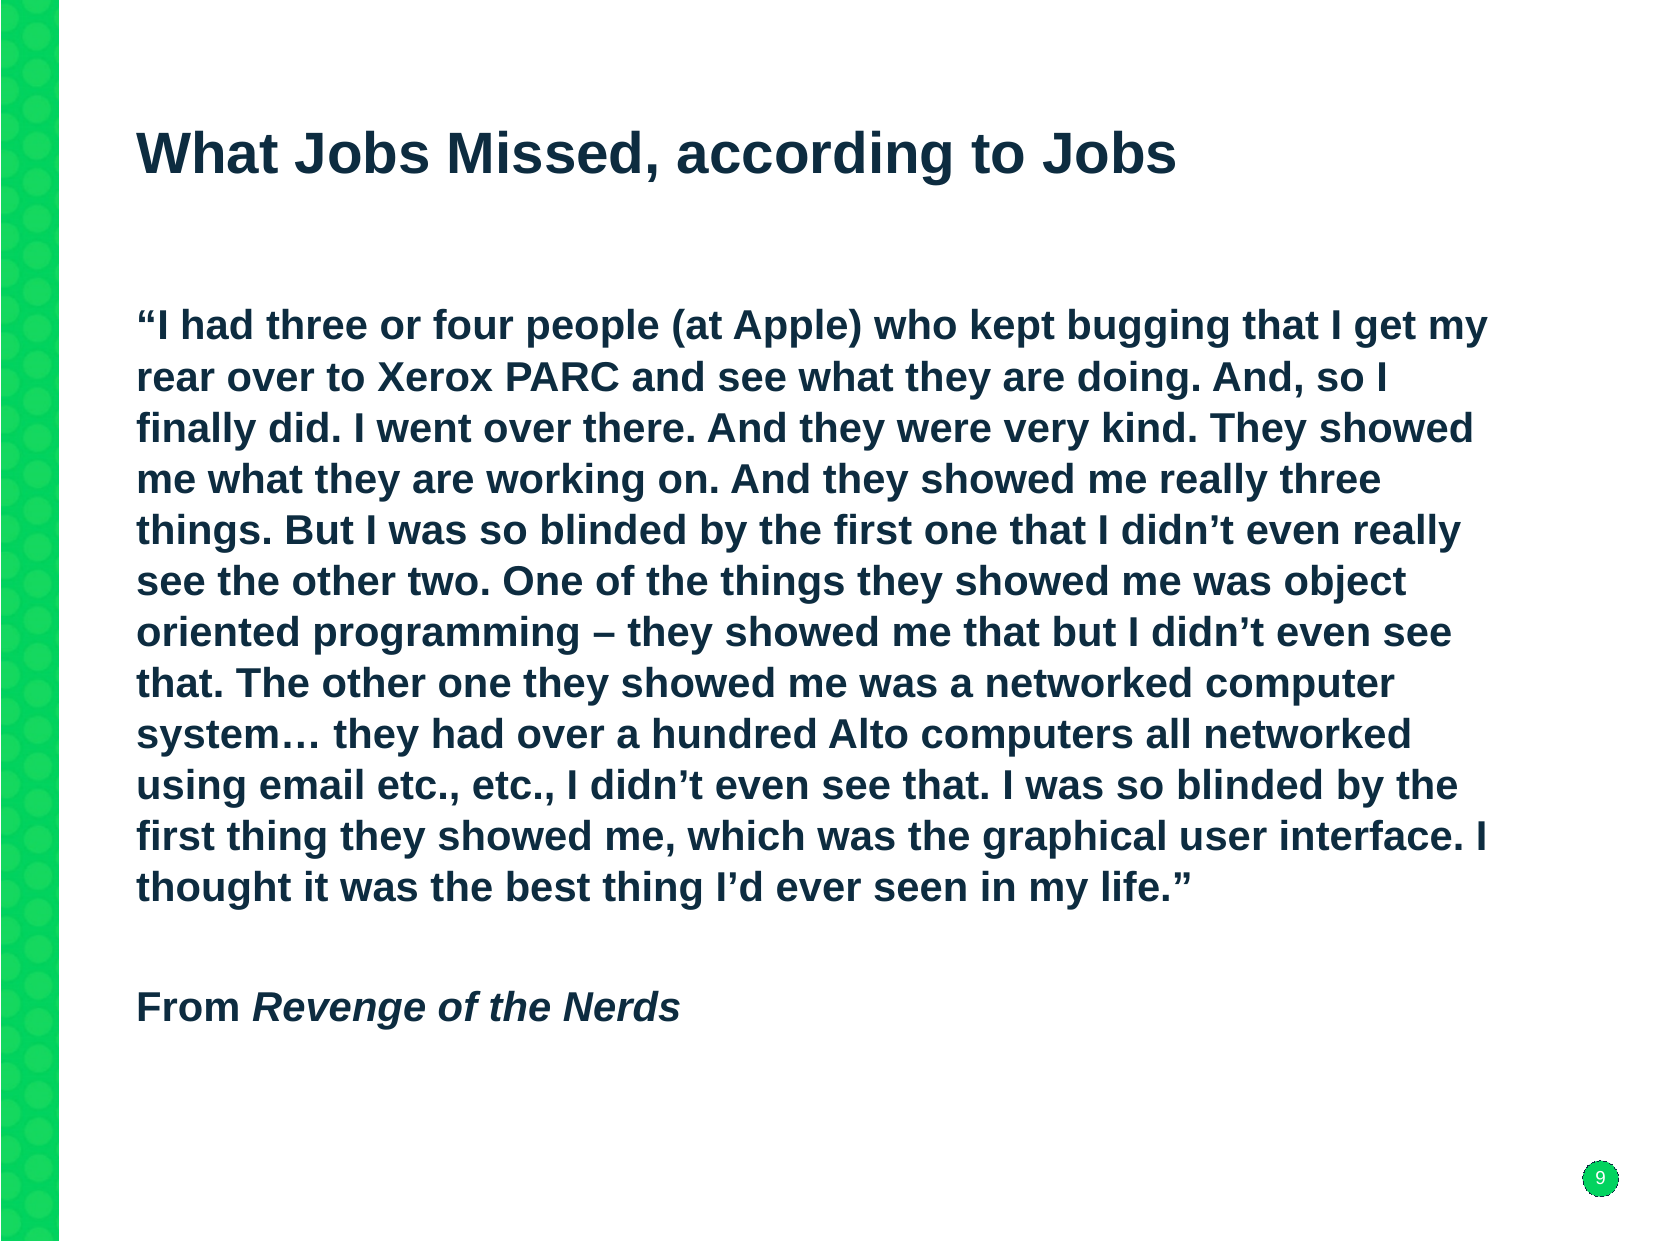

# What Jobs Missed, according to Jobs
“I had three or four people (at Apple) who kept bugging that I get my rear over to Xerox PARC and see what they are doing. And, so I finally did. I went over there. And they were very kind. They showed me what they are working on. And they showed me really three things. But I was so blinded by the first one that I didn’t even really see the other two. One of the things they showed me was object oriented programming – they showed me that but I didn’t even see that. The other one they showed me was a networked computer system… they had over a hundred Alto computers all networked using email etc., etc., I didn’t even see that. I was so blinded by the first thing they showed me, which was the graphical user interface. I thought it was the best thing I’d ever seen in my life.”
From Revenge of the Nerds
9